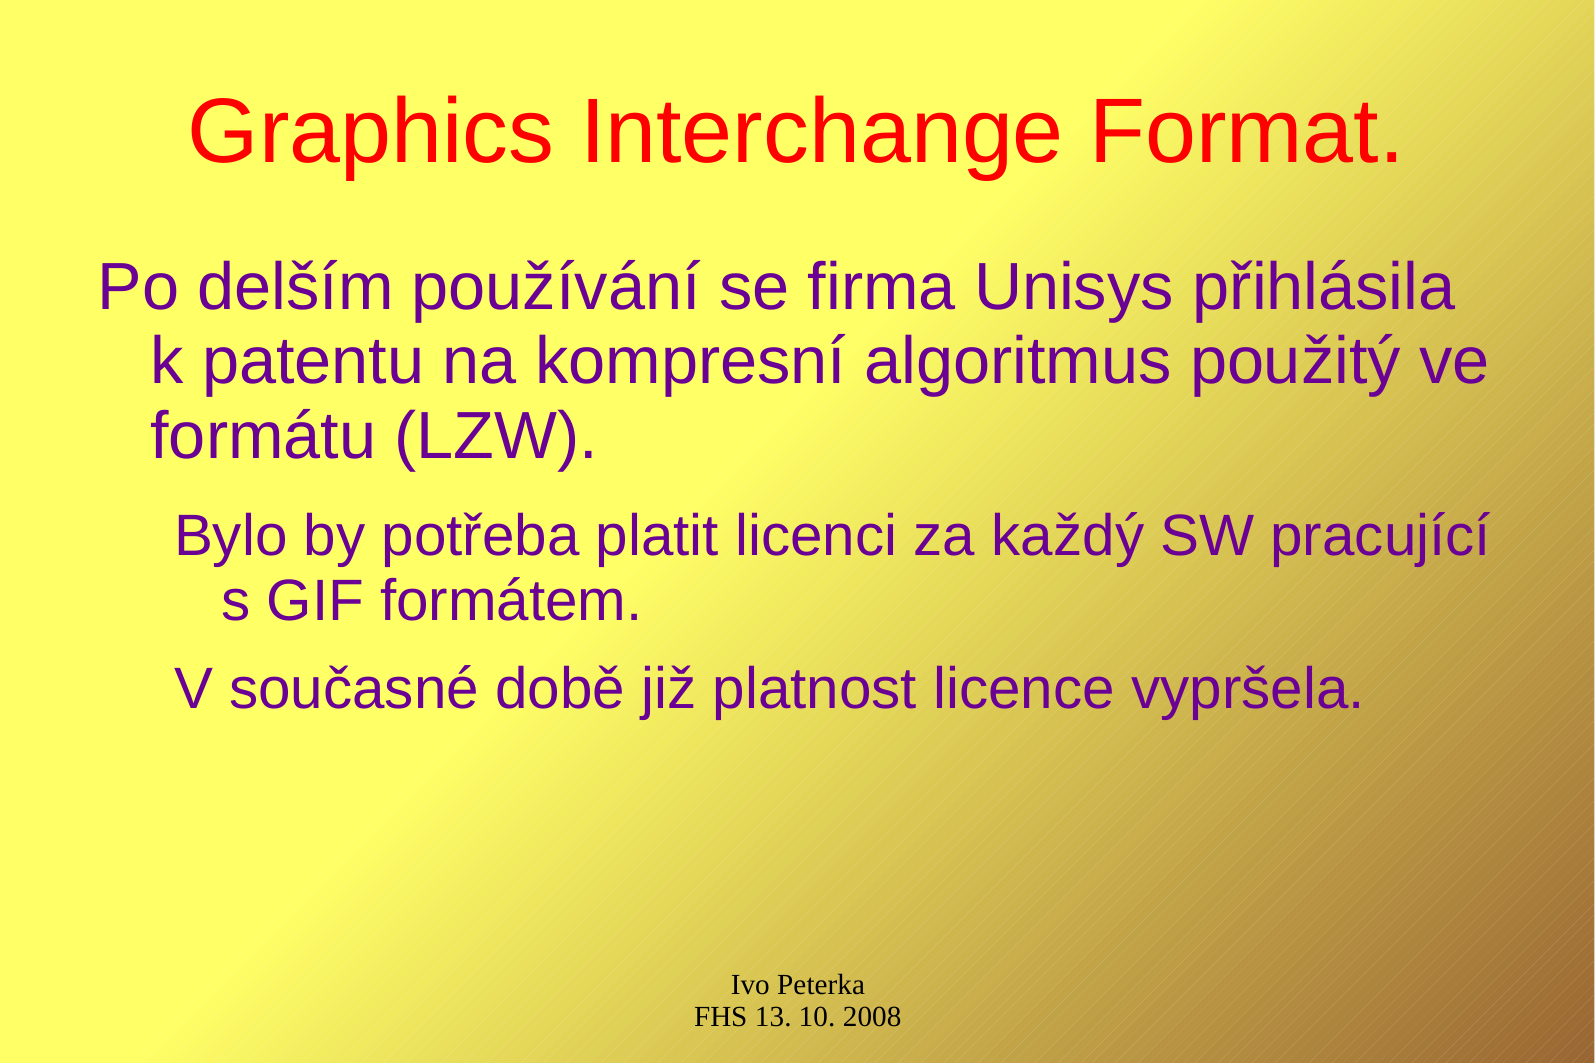

# Graphics Interchange Format.
Po delším používání se firma Unisys přihlásila k patentu na kompresní algoritmus použitý ve formátu (LZW).
Bylo by potřeba platit licenci za každý SW pracující s GIF formátem.
V současné době již platnost licence vypršela.